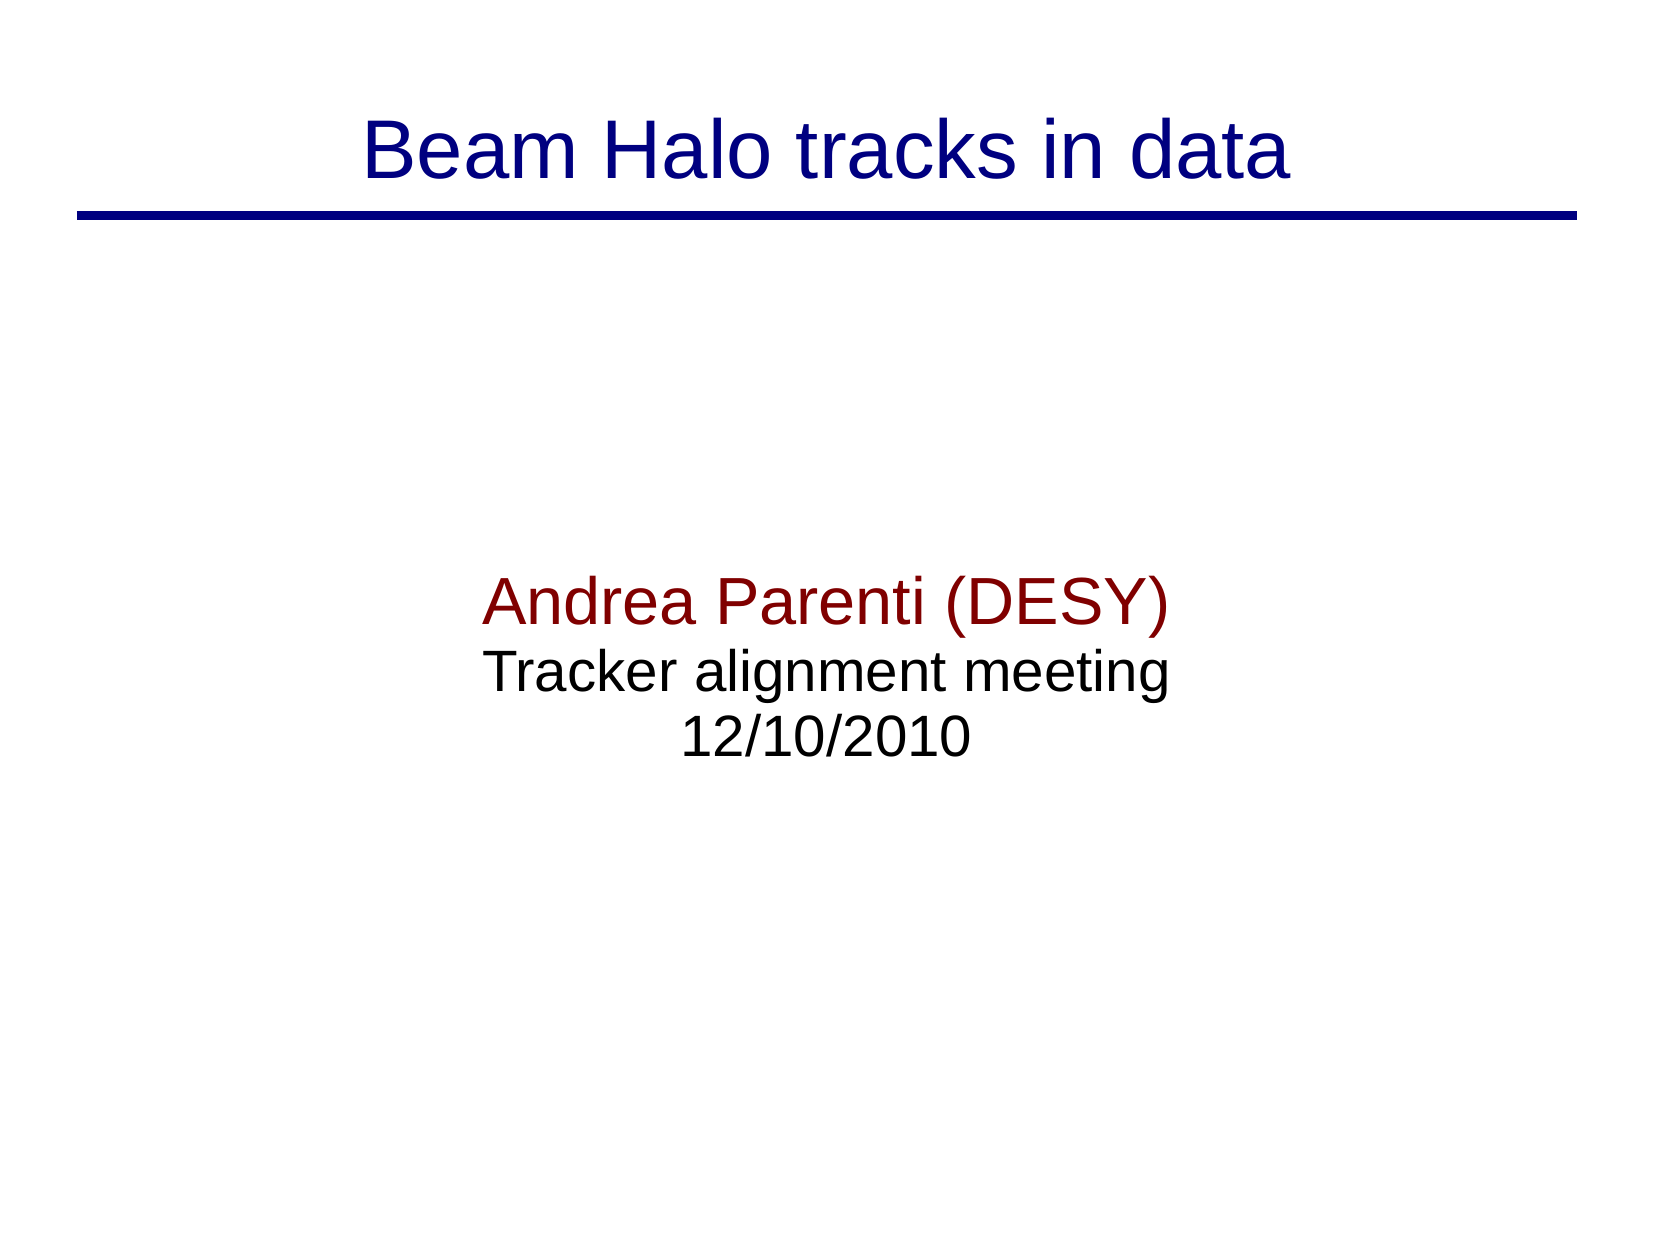

# Beam Halo tracks in data
Andrea Parenti (DESY)
Tracker alignment meeting
12/10/2010